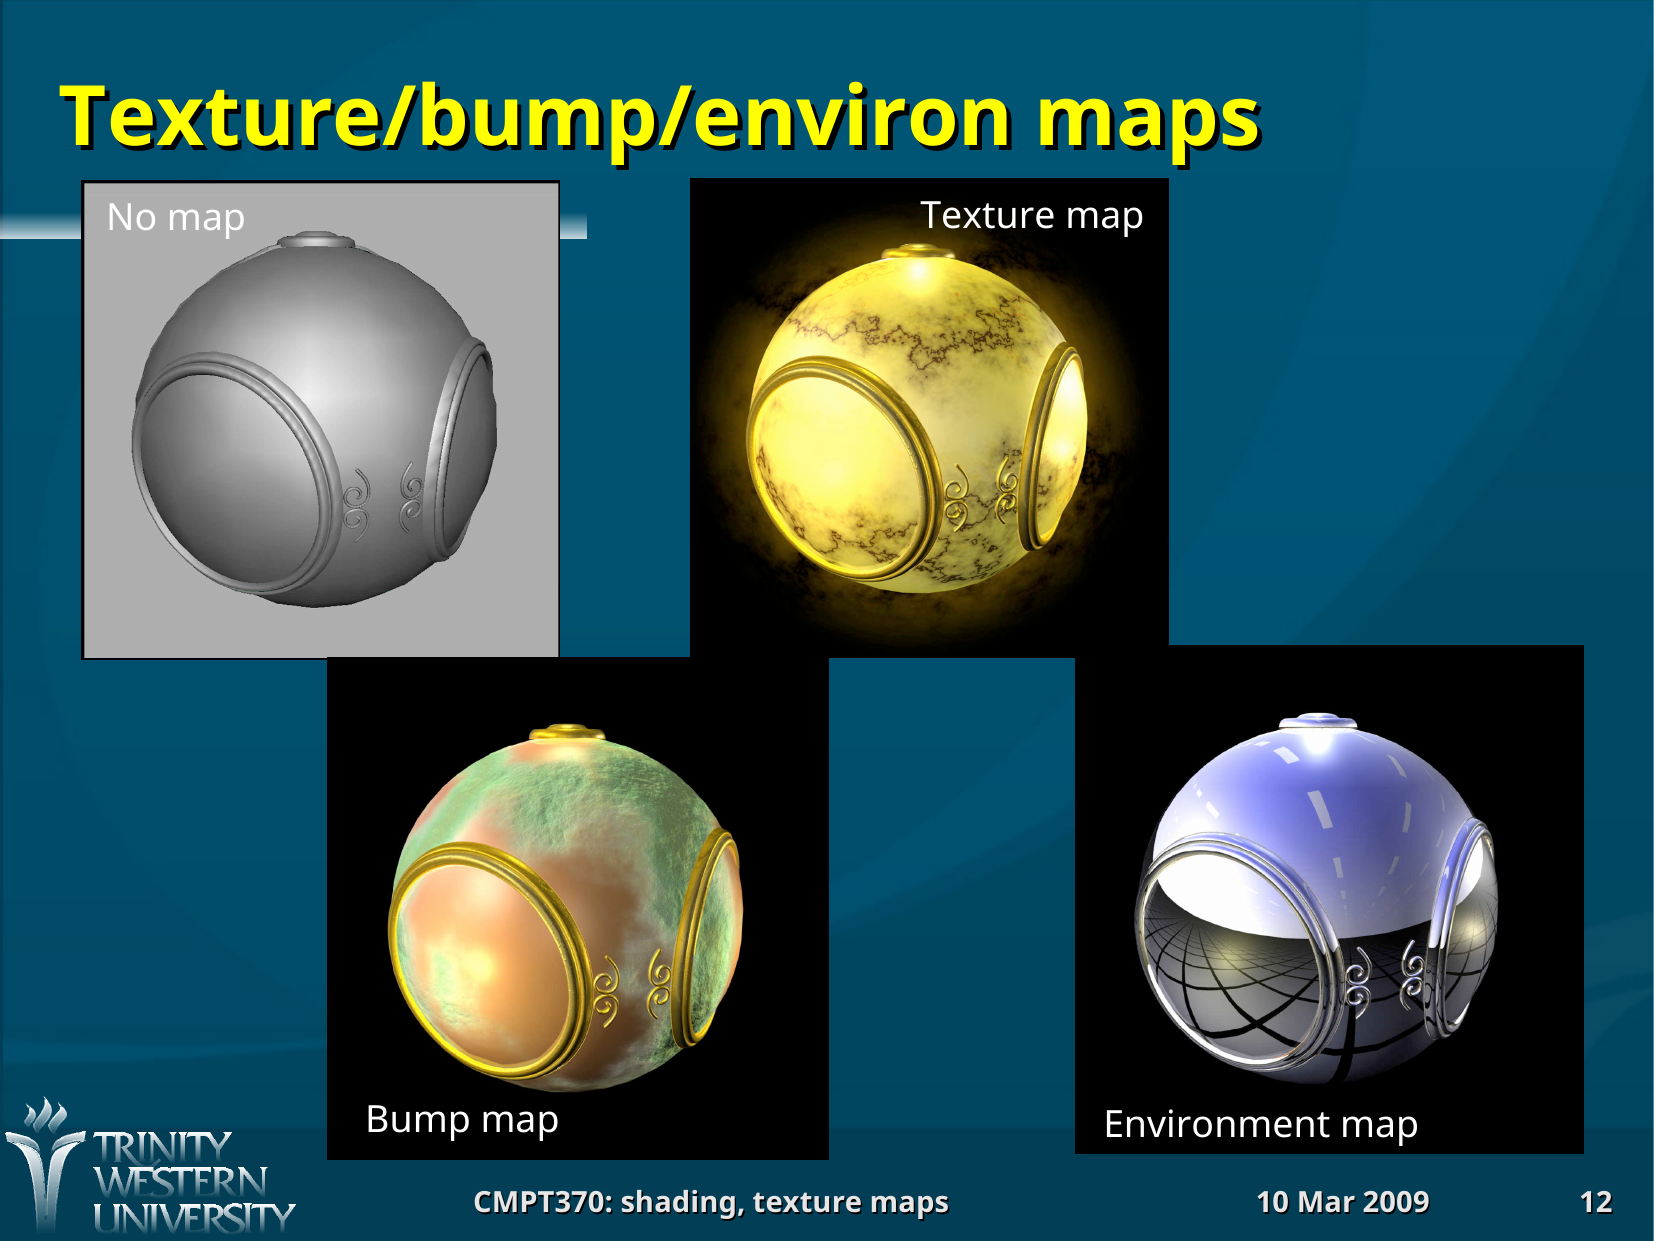

# Texture/bump/environ maps
Texture map
No map
Bump map
Environment map
CMPT370: shading, texture maps
10 Mar 2009
12